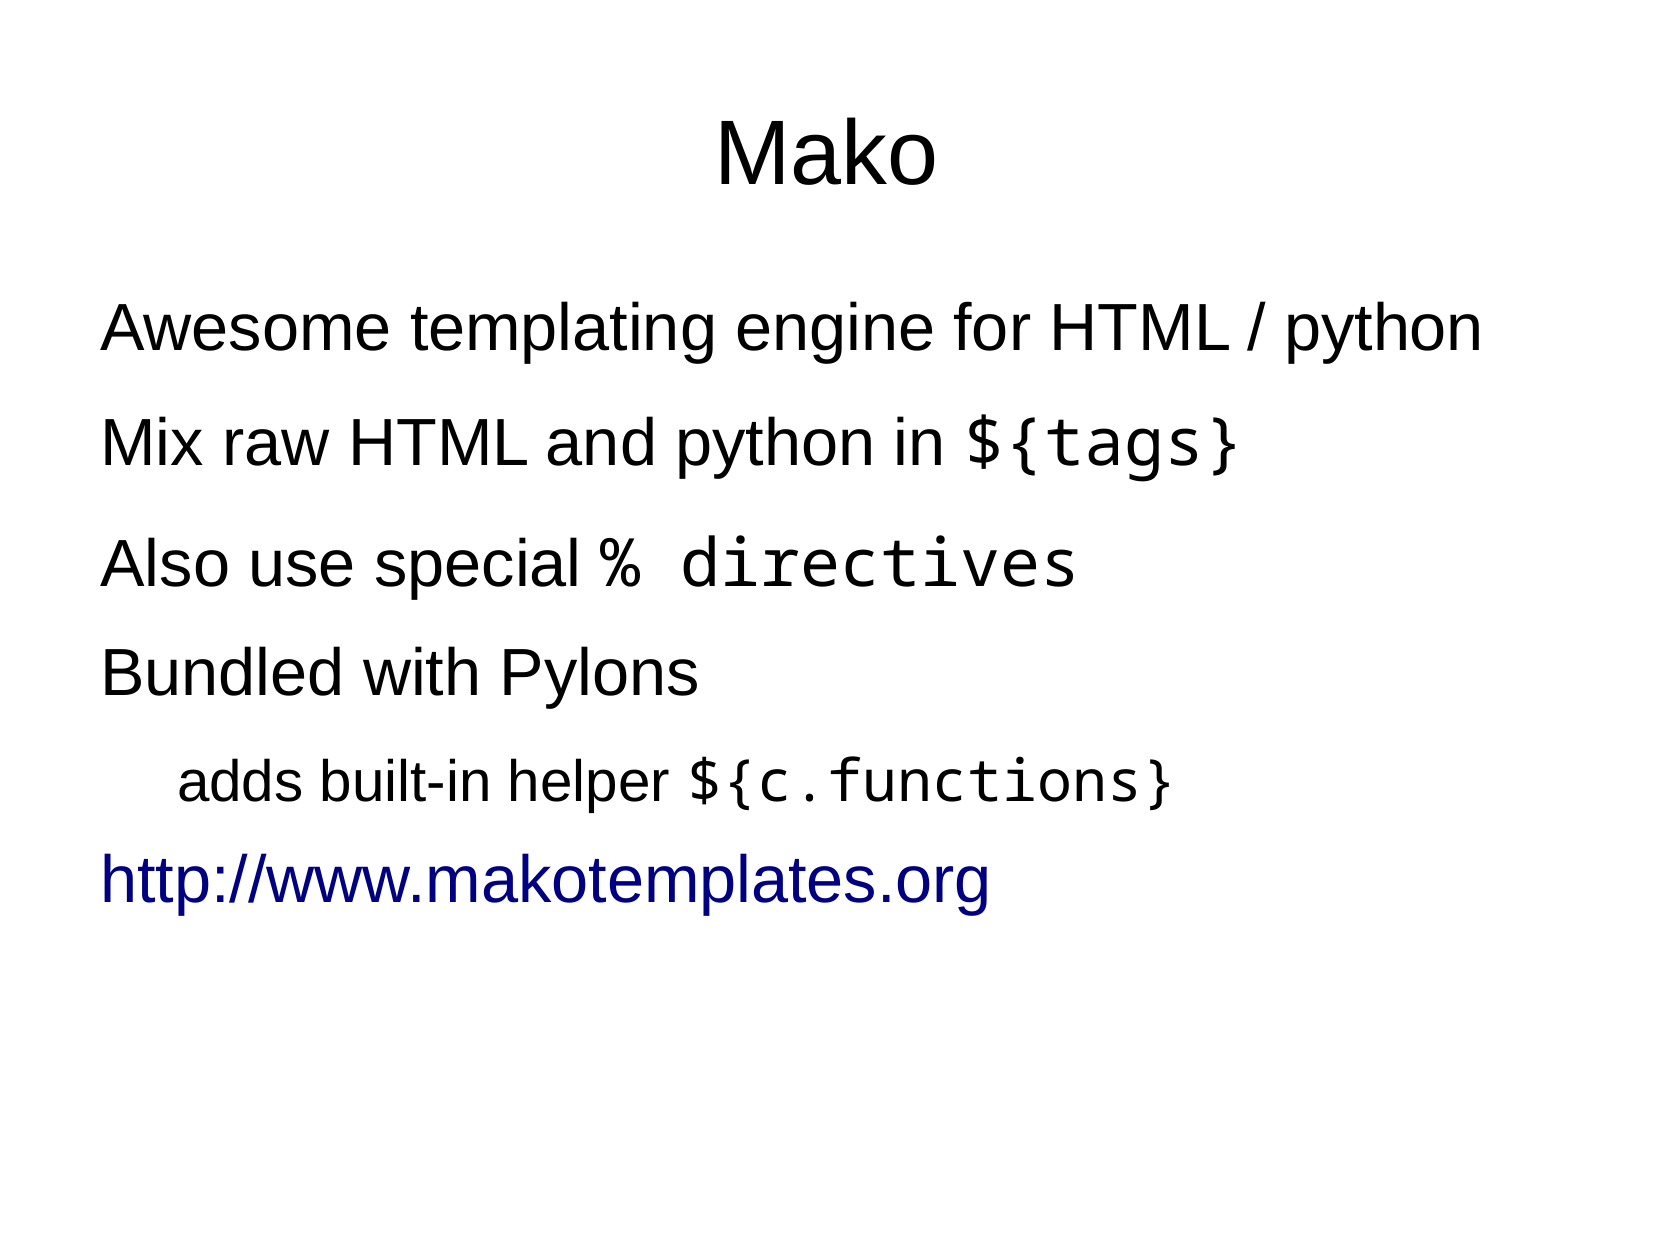

# Mako
Awesome templating engine for HTML / python
Mix raw HTML and python in ${tags}
Also use special % directives
Bundled with Pylons
adds built-in helper ${c.functions}
http://www.makotemplates.org